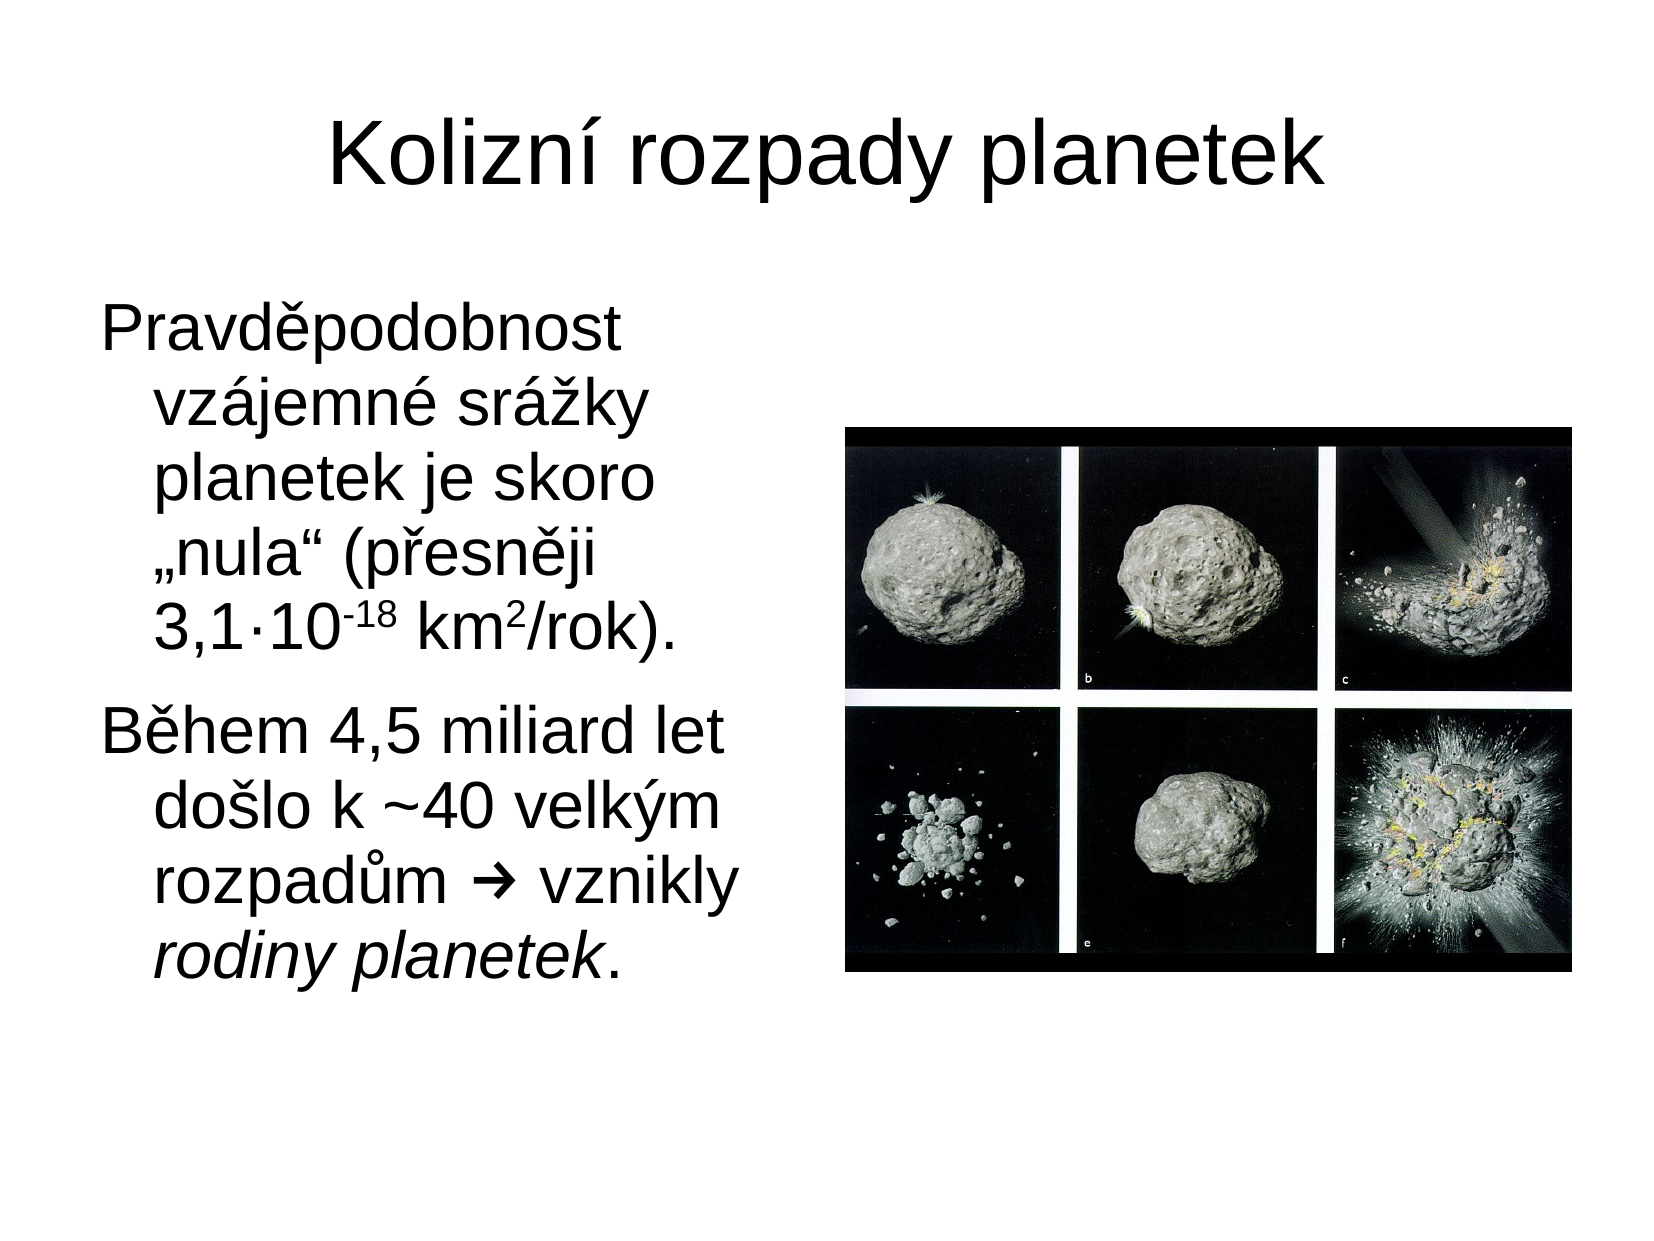

# Kolizní rozpady planetek
Pravděpodobnost vzájemné srážky planetek je skoro „nula“ (přesněji 3,1·10-18 km2/rok).
Během 4,5 miliard let došlo k ~40 velkým rozpadům → vznikly rodiny planetek.